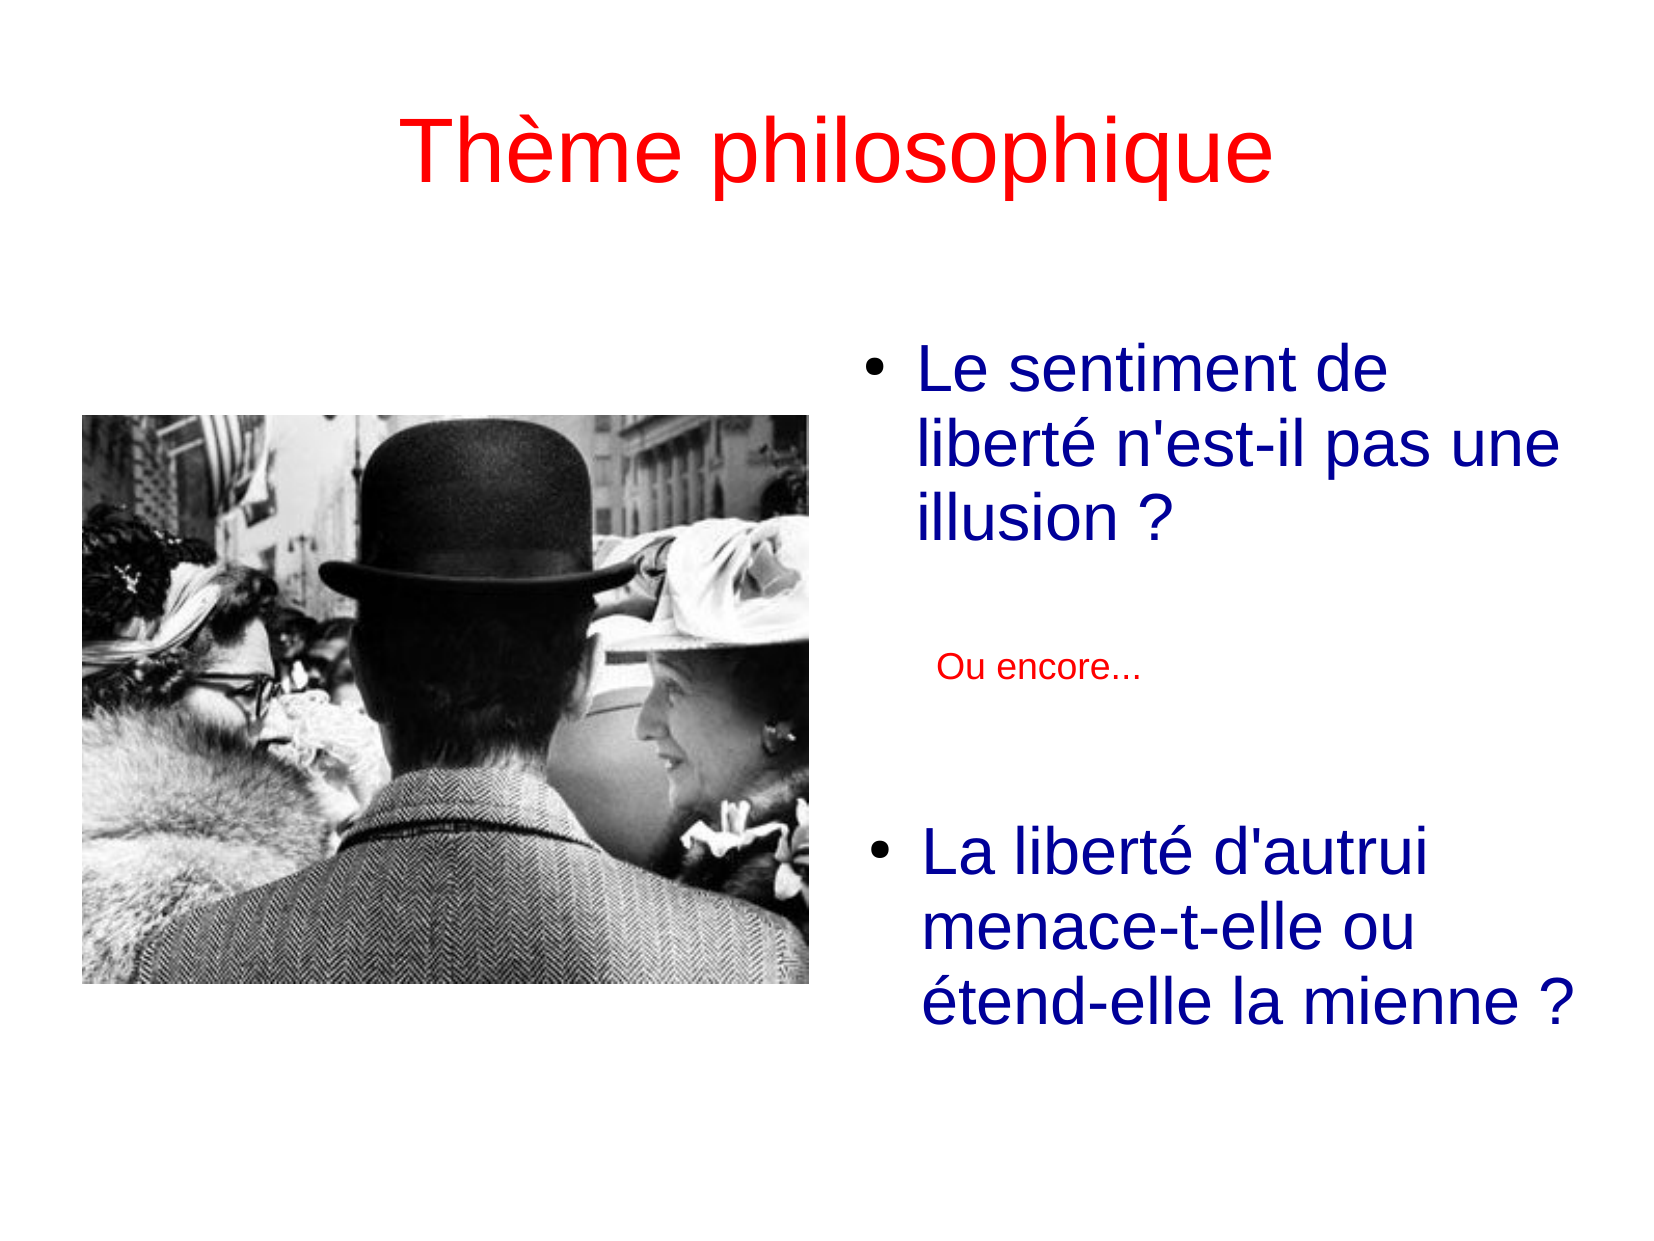

# Thème philosophique
Le sentiment de liberté n'est-il pas une illusion ?
Ou encore...
La liberté d'autrui menace-t-elle ou étend-elle la mienne ?